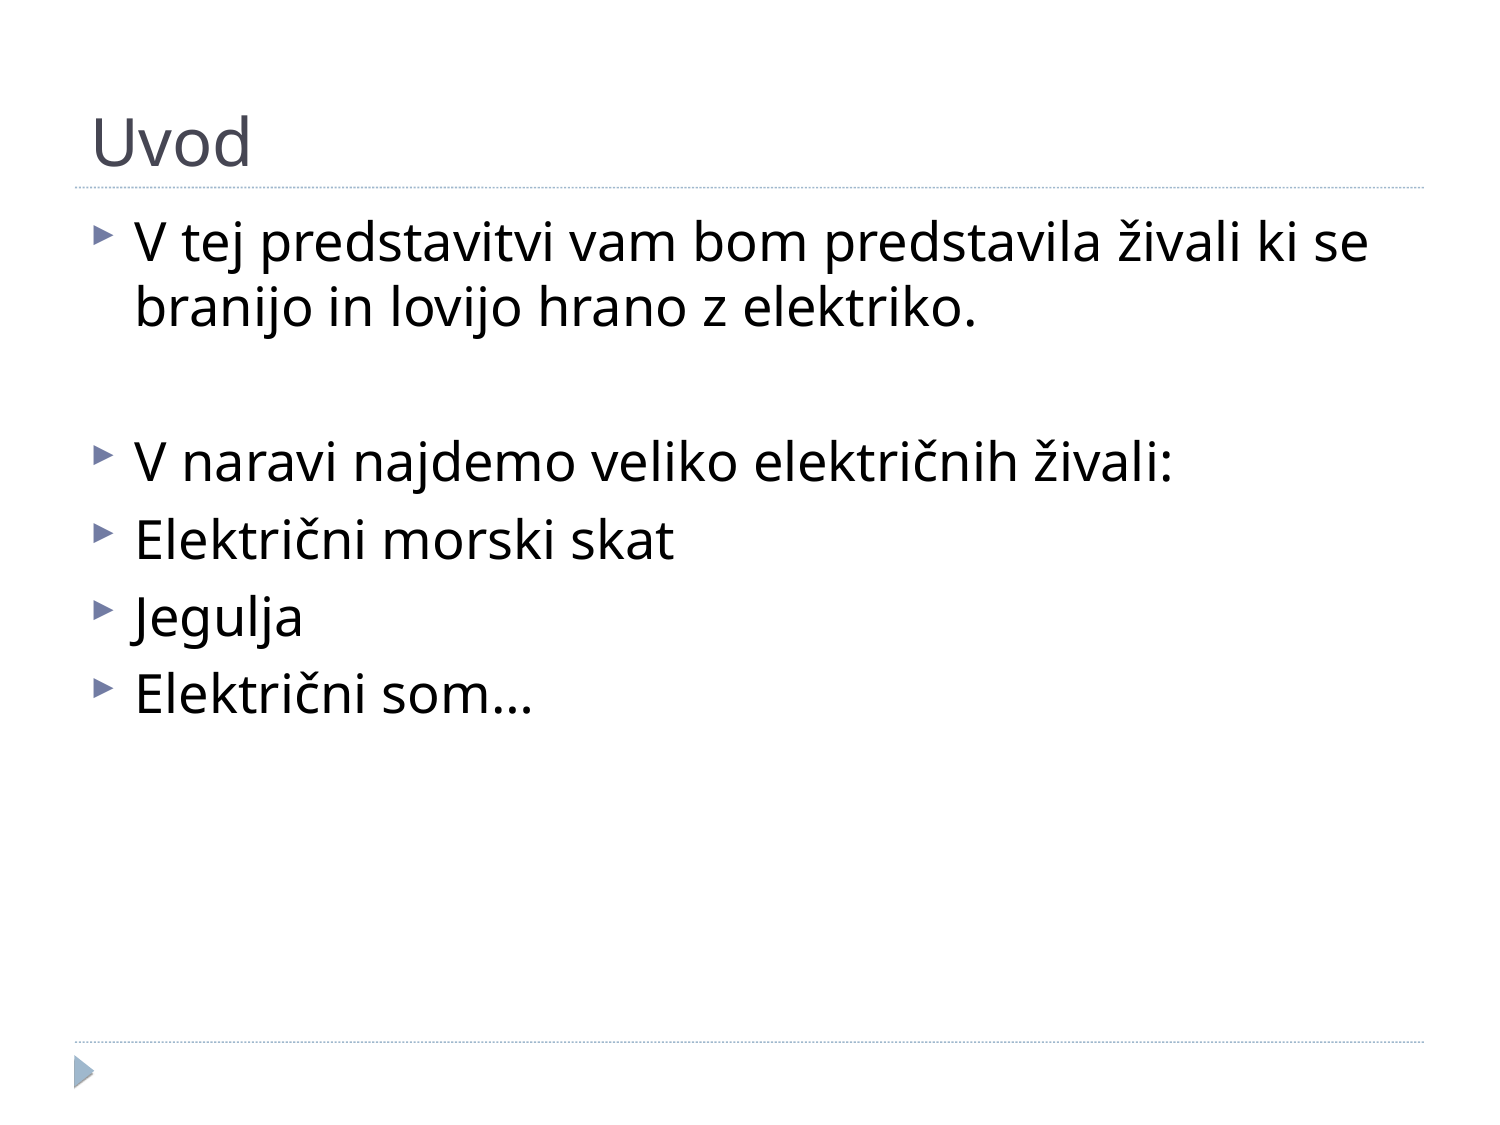

# Uvod
V tej predstavitvi vam bom predstavila živali ki se branijo in lovijo hrano z elektriko.
V naravi najdemo veliko električnih živali:
Električni morski skat
Jegulja
Električni som…